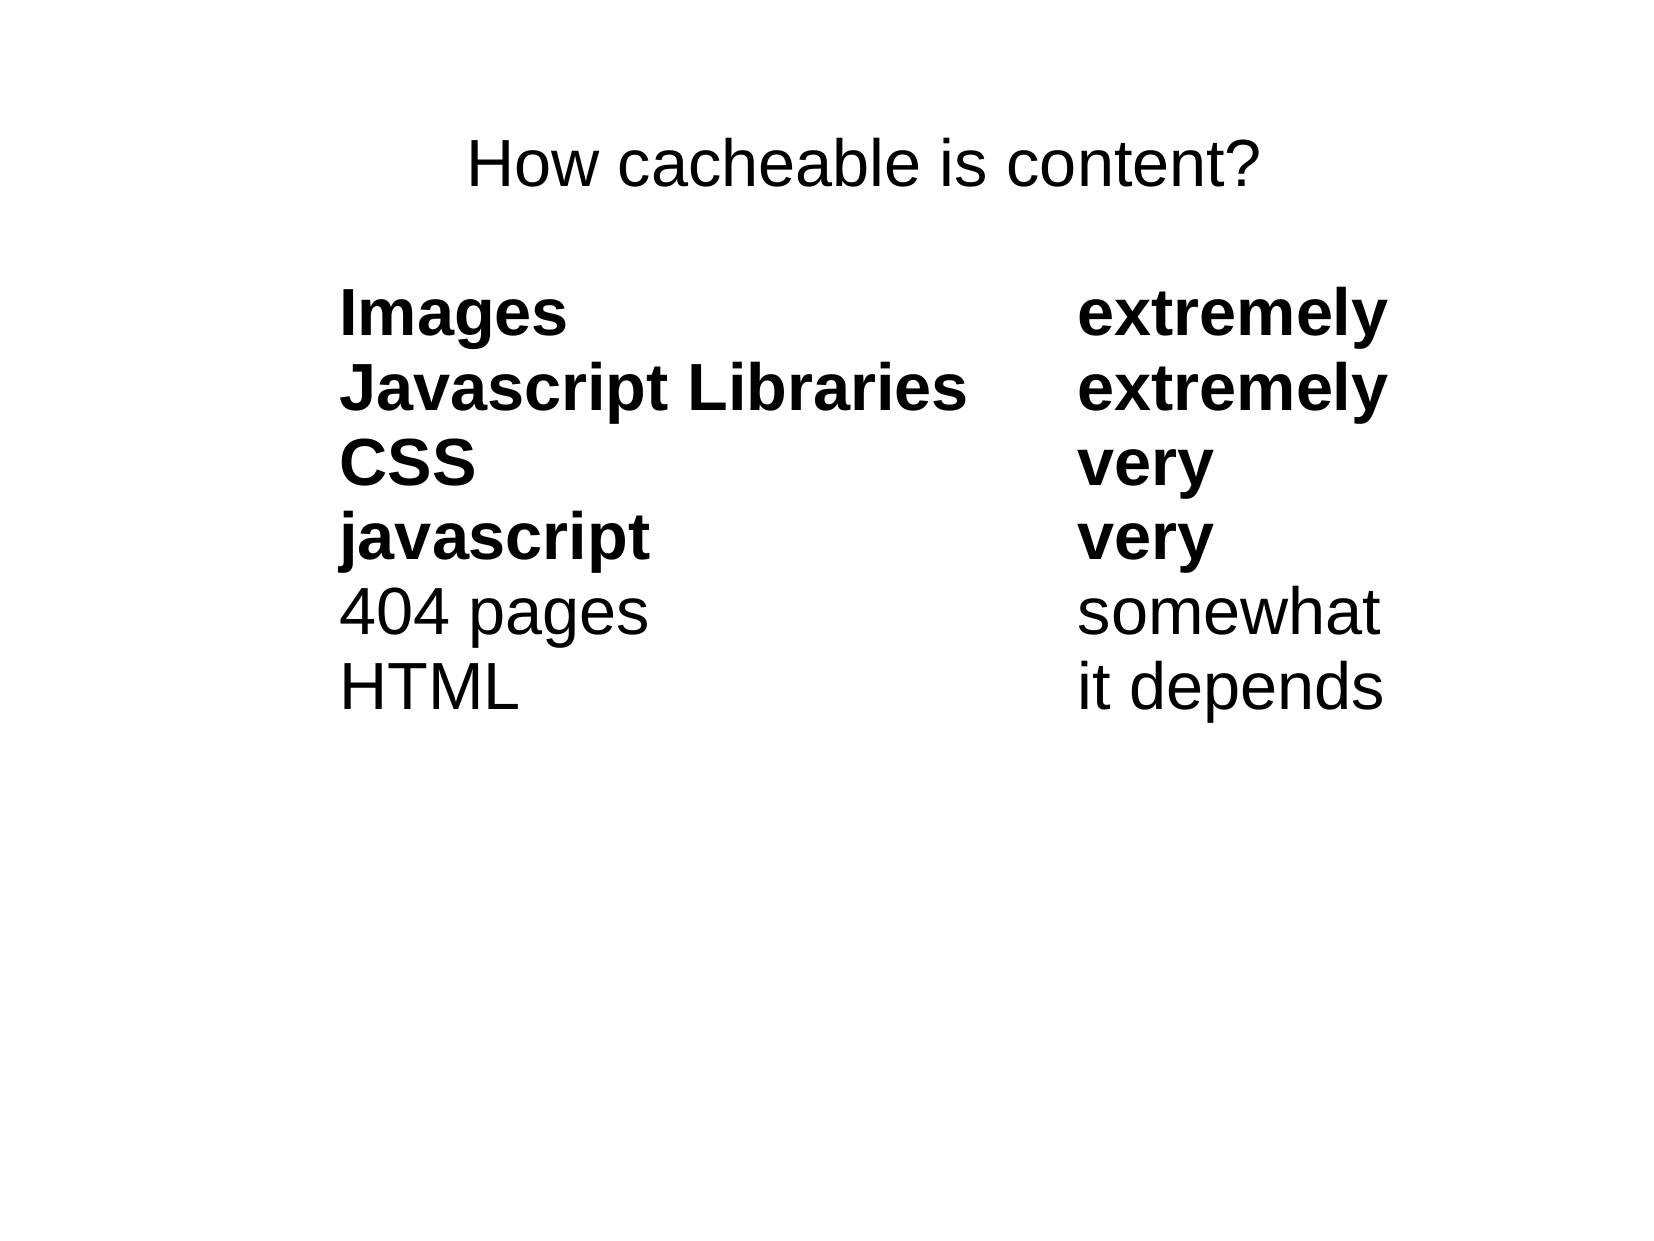

How cacheable is content?
Images							extremely
Javascript Libraries		extremely
CSS									very
javascript						very
404 pages						somewhat
HTML								it depends